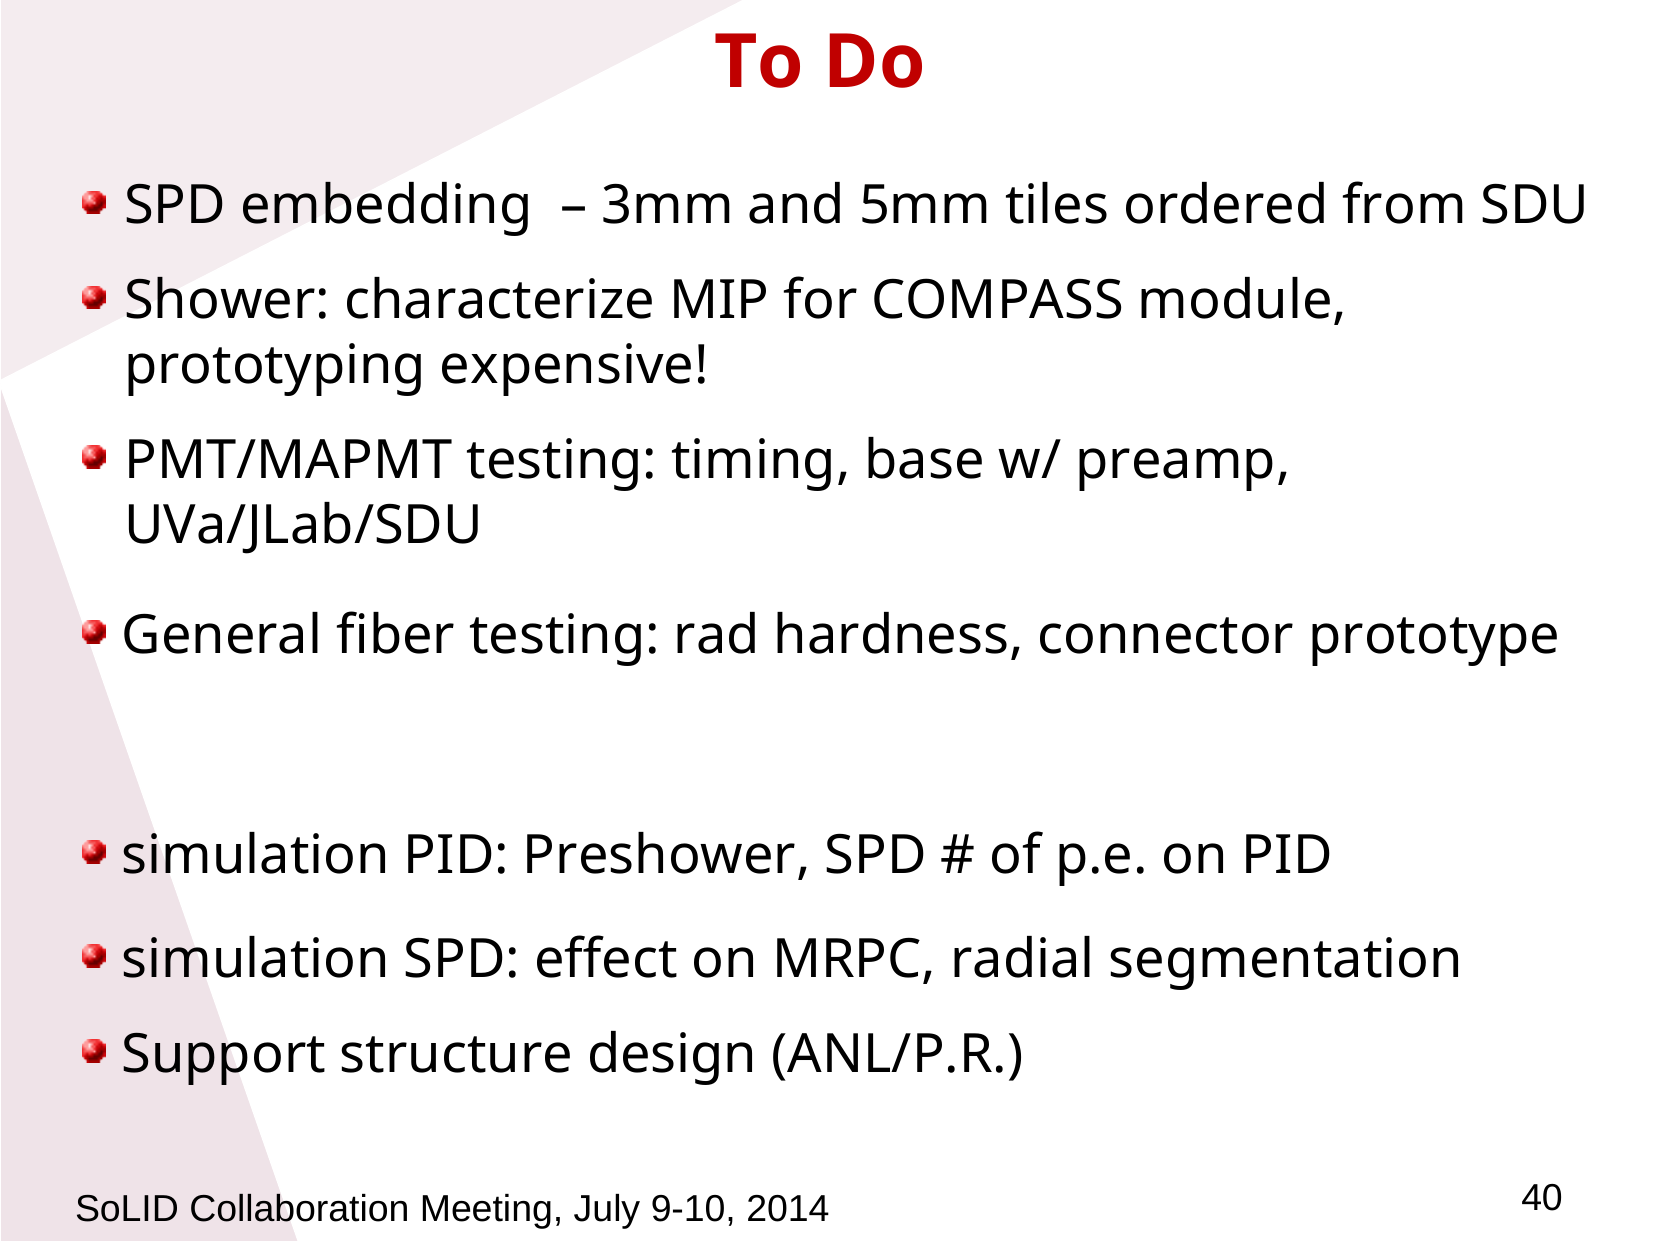

# To Do
SPD embedding – 3mm and 5mm tiles ordered from SDU
Shower: characterize MIP for COMPASS module, prototyping expensive!
PMT/MAPMT testing: timing, base w/ preamp, UVa/JLab/SDU
General fiber testing: rad hardness, connector prototype
simulation PID: Preshower, SPD # of p.e. on PID
simulation SPD: effect on MRPC, radial segmentation
Support structure design (ANL/P.R.)
40